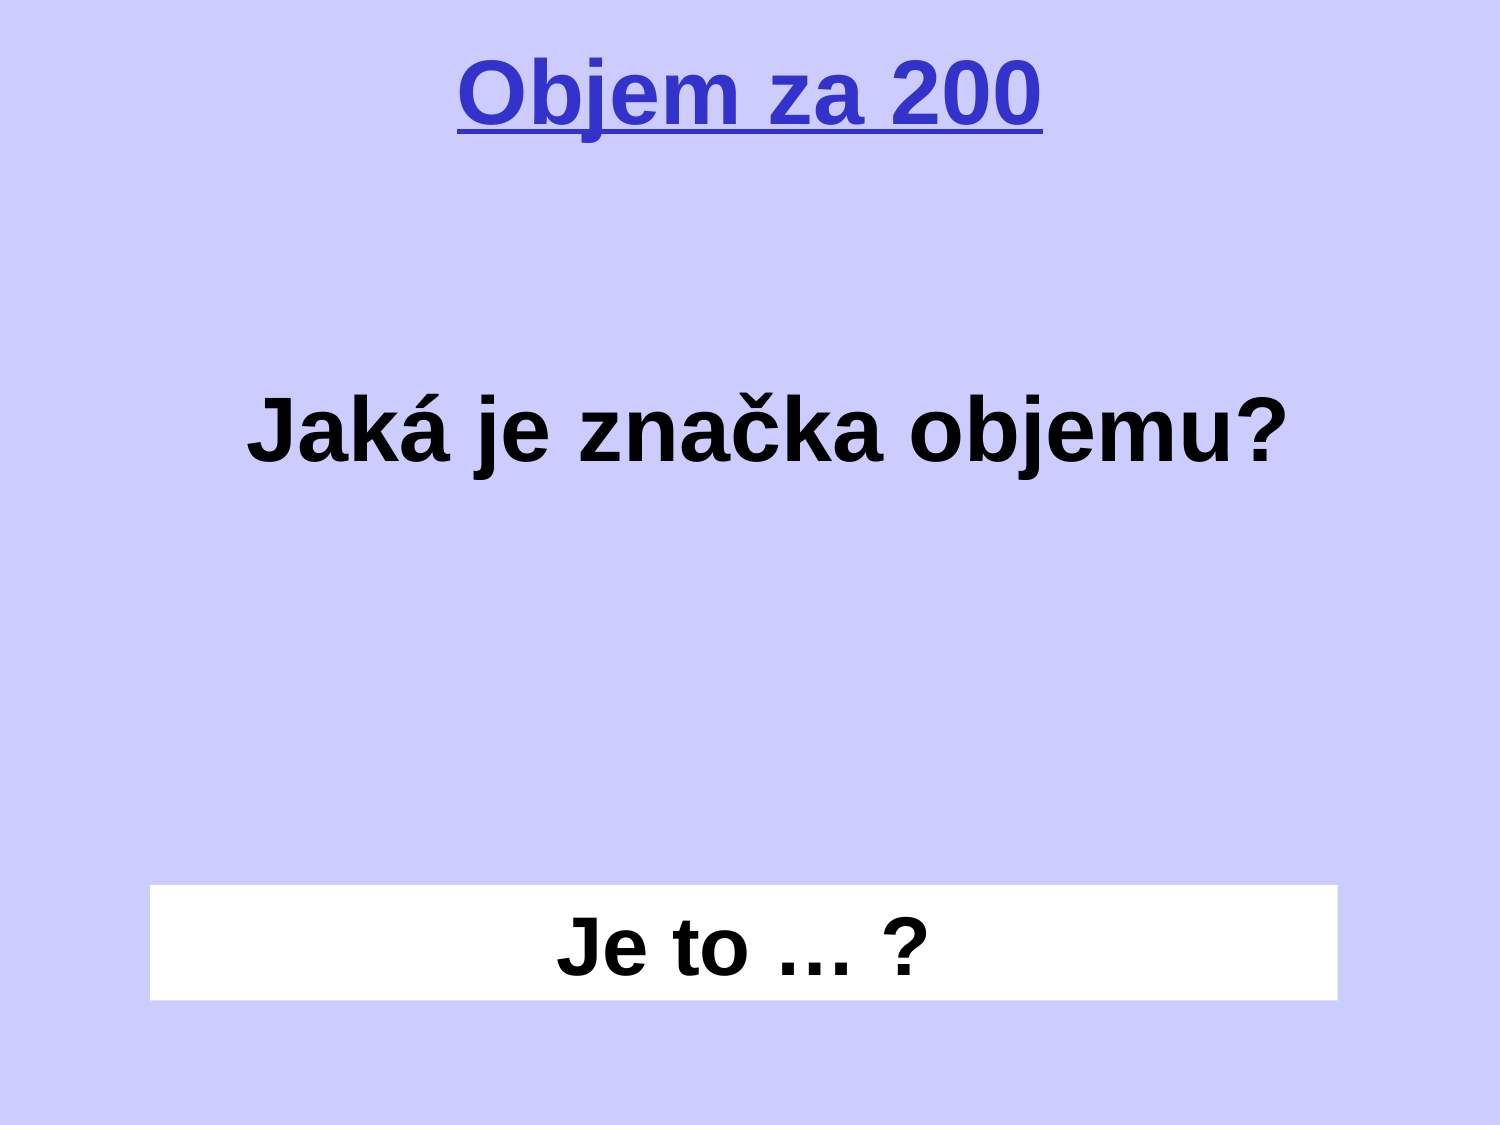

Objem za 200
Jaká je značka objemu?
Je to … ?